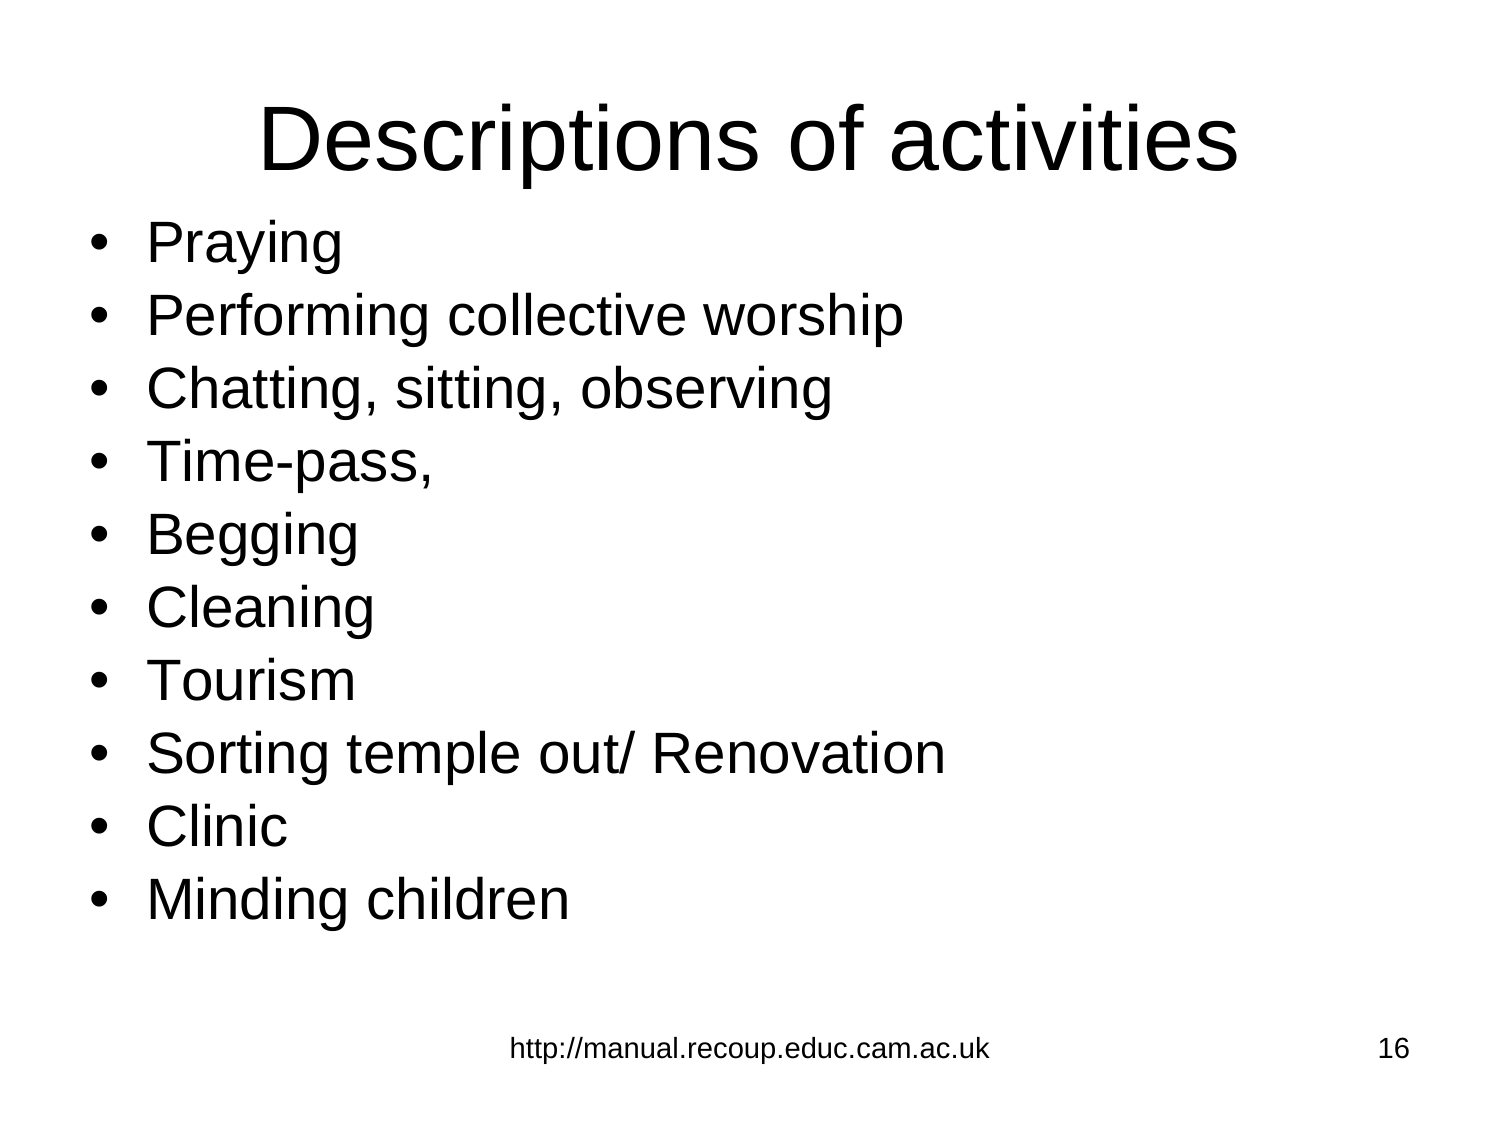

# Descriptions of activities
Praying
Performing collective worship
Chatting, sitting, observing
Time-pass,
Begging
Cleaning
Tourism
Sorting temple out/ Renovation
Clinic
Minding children
http://manual.recoup.educ.cam.ac.uk
16